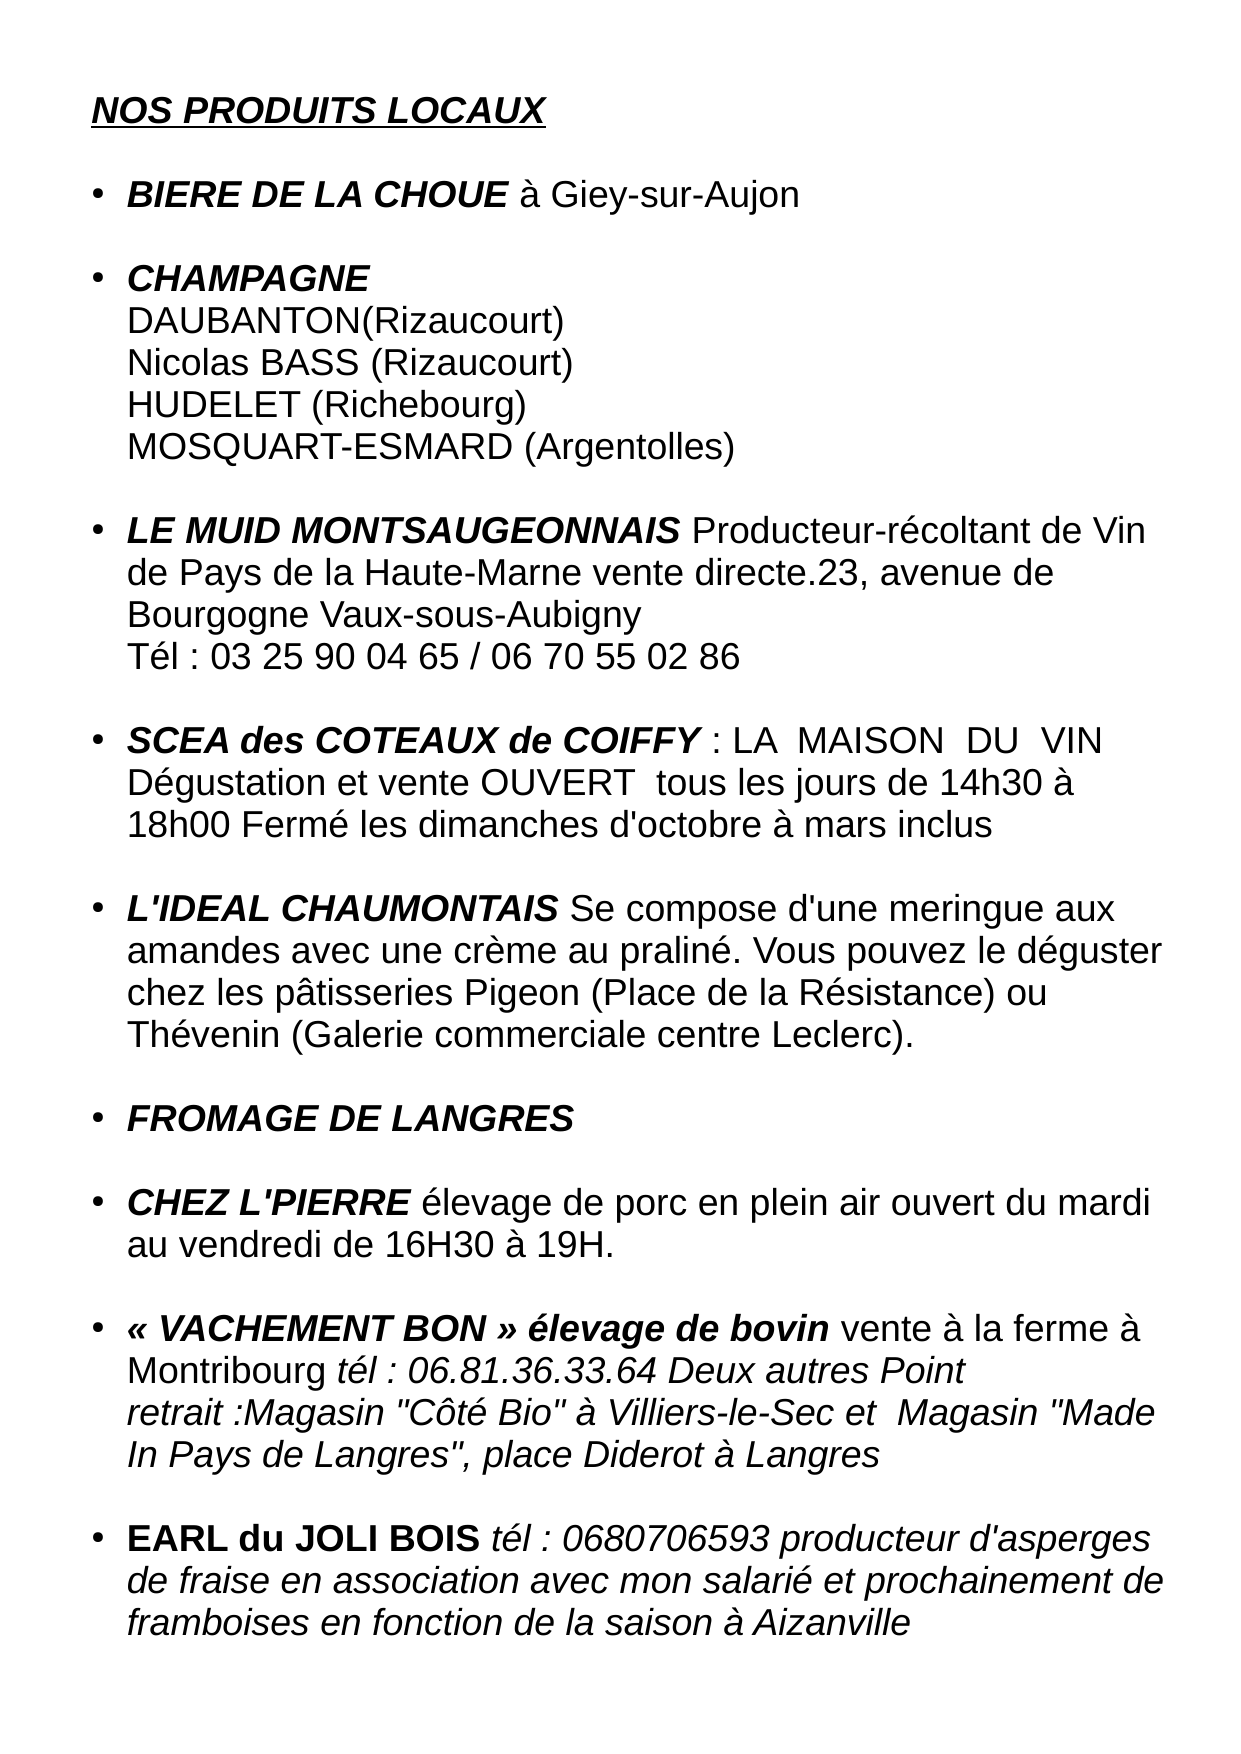

NOS PRODUITS LOCAUX
BIERE DE LA CHOUE à Giey-sur-Aujon
CHAMPAGNE
DAUBANTON(Rizaucourt)
Nicolas BASS (Rizaucourt)
HUDELET (Richebourg)
MOSQUART-ESMARD (Argentolles)
LE MUID MONTSAUGEONNAIS Producteur-récoltant de Vin de Pays de la Haute-Marne vente directe.23, avenue de Bourgogne Vaux-sous-Aubigny
Tél : 03 25 90 04 65 / 06 70 55 02 86
SCEA des COTEAUX de COIFFY : LA MAISON DU VIN
Dégustation et vente OUVERT tous les jours de 14h30 à 18h00 Fermé les dimanches d'octobre à mars inclus
L'IDEAL CHAUMONTAIS Se compose d'une meringue aux amandes avec une crème au praliné. Vous pouvez le déguster chez les pâtisseries Pigeon (Place de la Résistance) ou Thévenin (Galerie commerciale centre Leclerc).
FROMAGE DE LANGRES
CHEZ L'PIERRE élevage de porc en plein air ouvert du mardi au vendredi de 16H30 à 19H.
« VACHEMENT BON » élevage de bovin vente à la ferme à Montribourg tél : 06.81.36.33.64 Deux autres Point
retrait :Magasin "Côté Bio" à Villiers-le-Sec et Magasin "Made In Pays de Langres", place Diderot à Langres
EARL du JOLI BOIS tél : 0680706593 producteur d'asperges de fraise en association avec mon salarié et prochainement de framboises en fonction de la saison à Aizanville